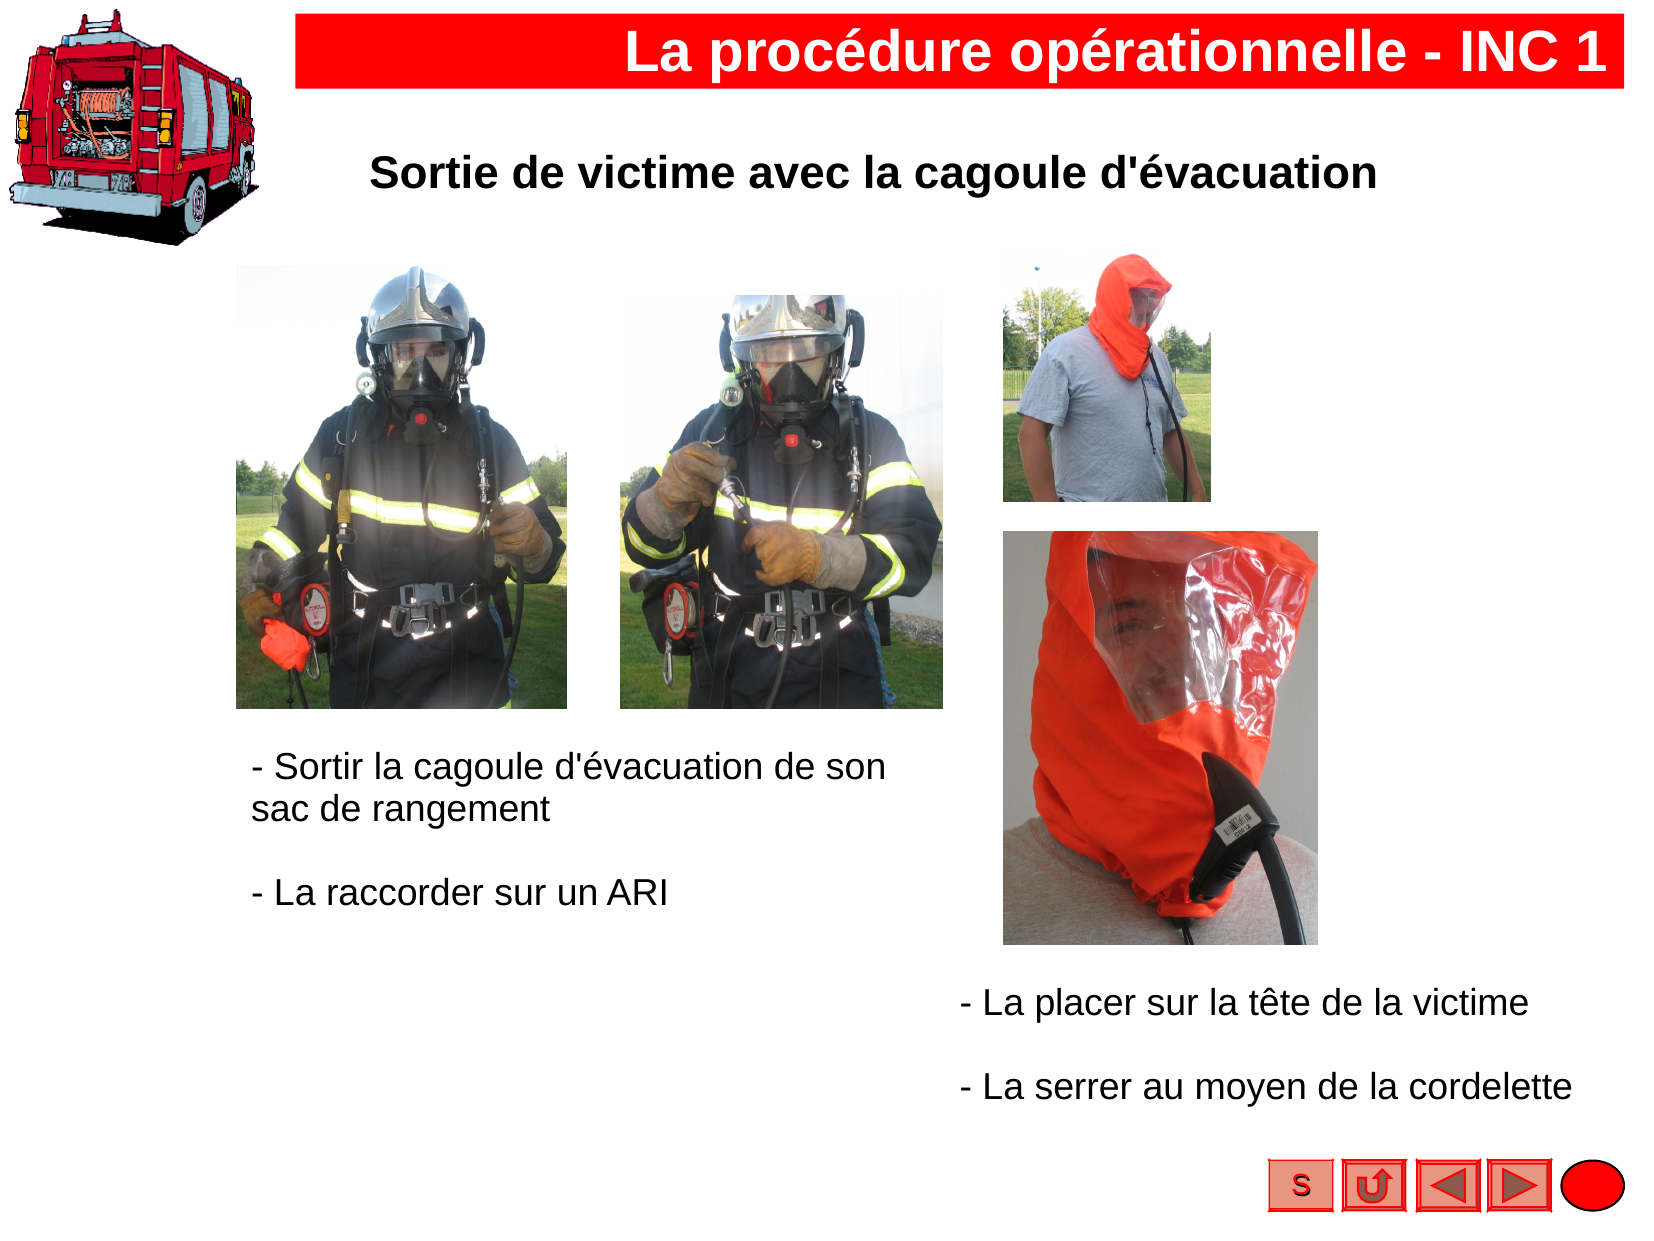

La procédure opérationnelle - INC 1
Sortie de victime avec la cagoule d'évacuation
- Sortir la cagoule d'évacuation de son sac de rangement
- La raccorder sur un ARI
- La placer sur la tête de la victime
- La serrer au moyen de la cordelette